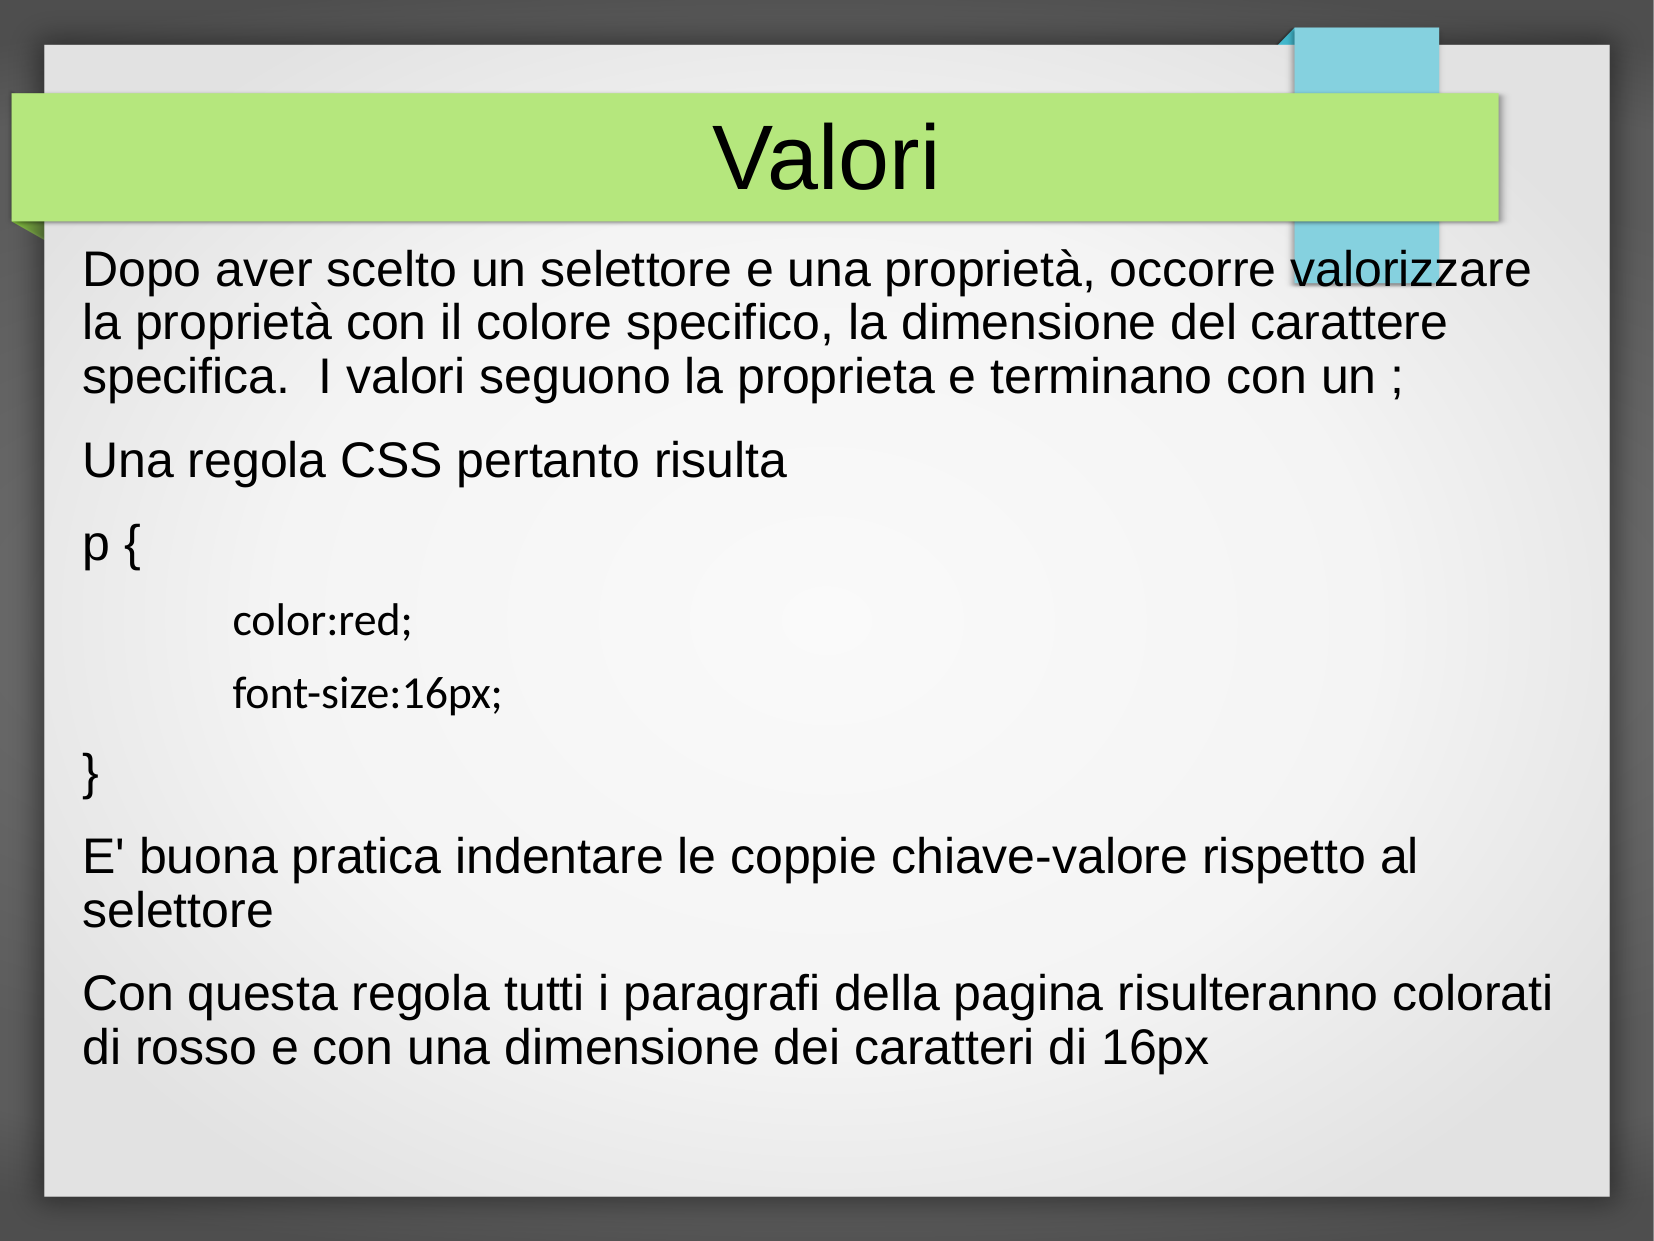

# Valori
Dopo aver scelto un selettore e una proprietà, occorre valorizzare la proprietà con il colore specifico, la dimensione del carattere specifica.  I valori seguono la proprieta e terminano con un ;
Una regola CSS pertanto risulta
p {
color:red;
font-size:16px;
}
E' buona pratica indentare le coppie chiave-valore rispetto al selettore
Con questa regola tutti i paragrafi della pagina risulteranno colorati di rosso e con una dimensione dei caratteri di 16px